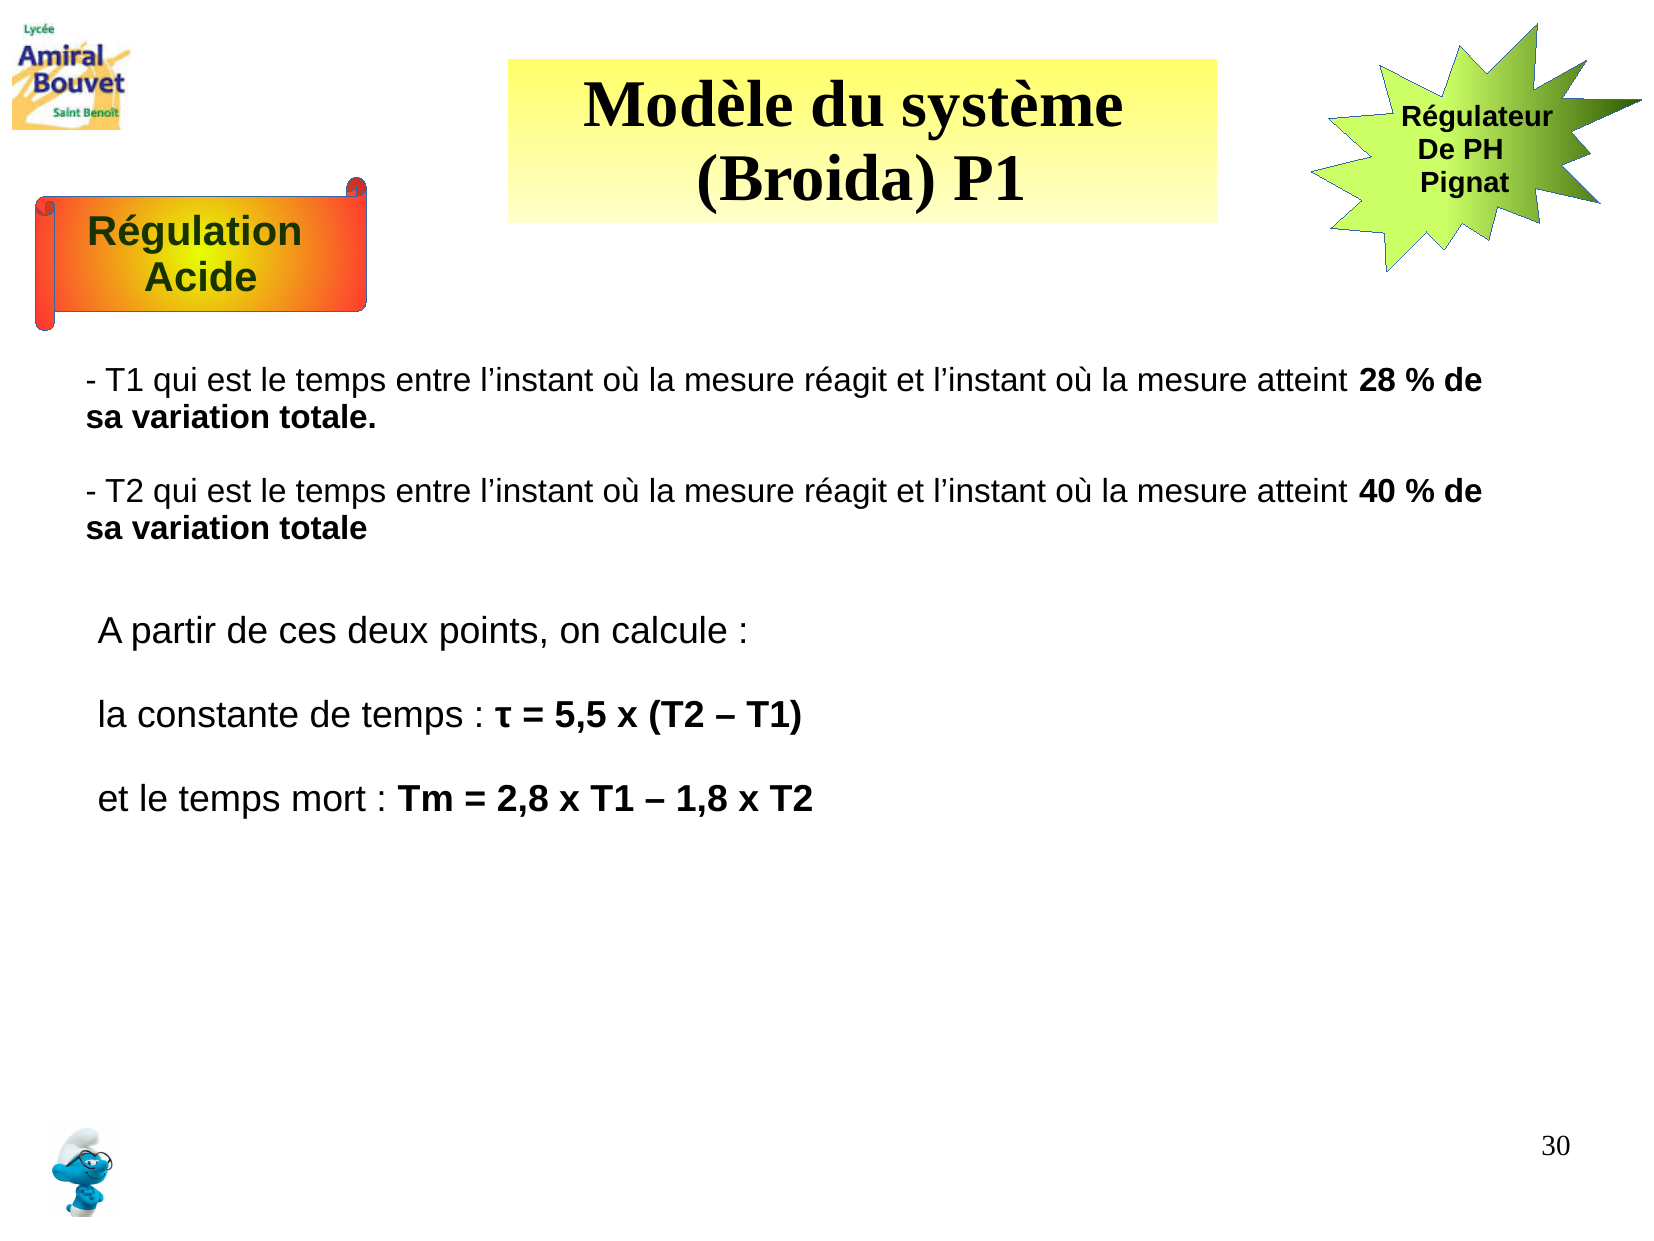

Régulateur
De PH
 Pignat
Modèle du système (Broida) P1
Régulation
Acide
- T1 qui est le temps entre l’instant où la mesure réagit et l’instant où la mesure atteint 28 % de sa variation totale.
- T2 qui est le temps entre l’instant où la mesure réagit et l’instant où la mesure atteint 40 % de sa variation totale
A partir de ces deux points, on calcule :
la constante de temps : τ = 5,5 x (T2 – T1)
et le temps mort : Tm = 2,8 x T1 – 1,8 x T2
30